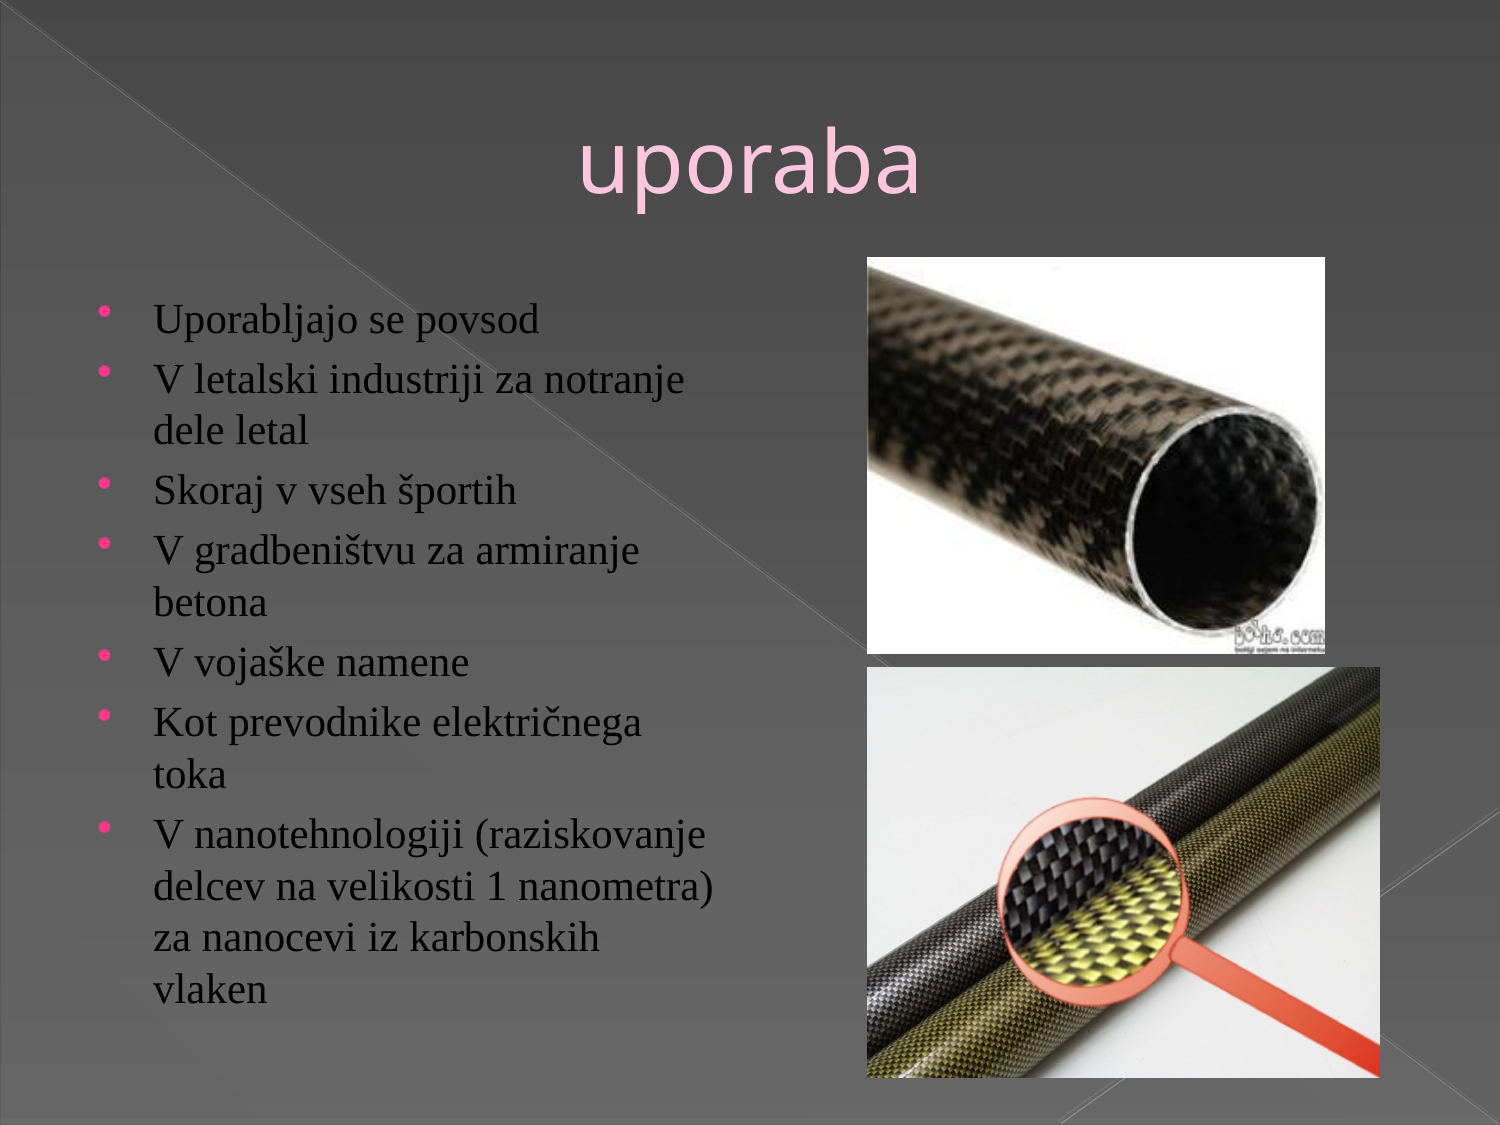

# uporaba
Uporabljajo se povsod
V letalski industriji za notranje dele letal
Skoraj v vseh športih
V gradbeništvu za armiranje betona
V vojaške namene
Kot prevodnike električnega toka
V nanotehnologiji (raziskovanje delcev na velikosti 1 nanometra) za nanocevi iz karbonskih vlaken